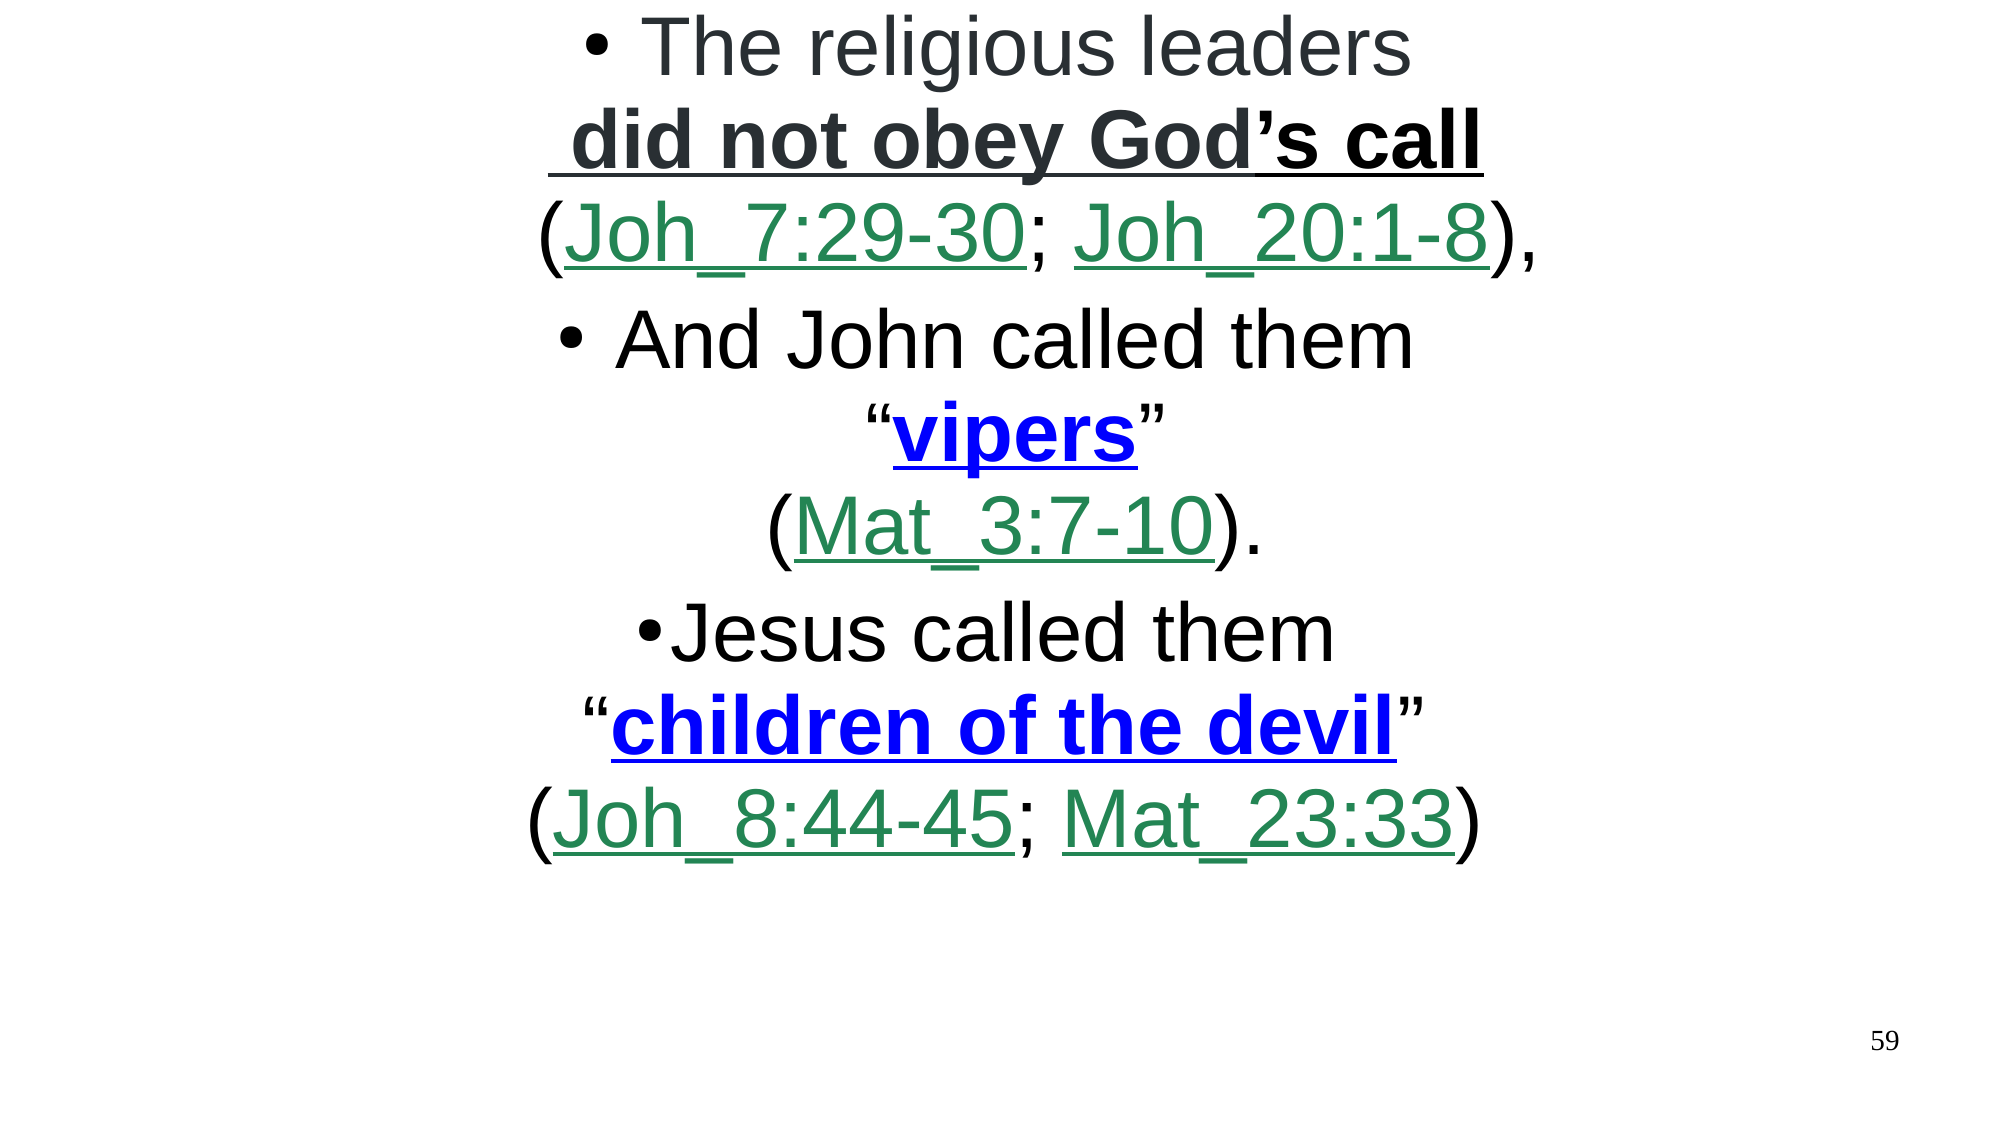

# The religious leaders did not obey God’s call (Joh_7:29-30; Joh_20:1-8),
 And John called them
“vipers”
 (Mat_3:7-10).
Jesus called them
“children of the devil”
(Joh_8:44-45; Mat_23:33)
59